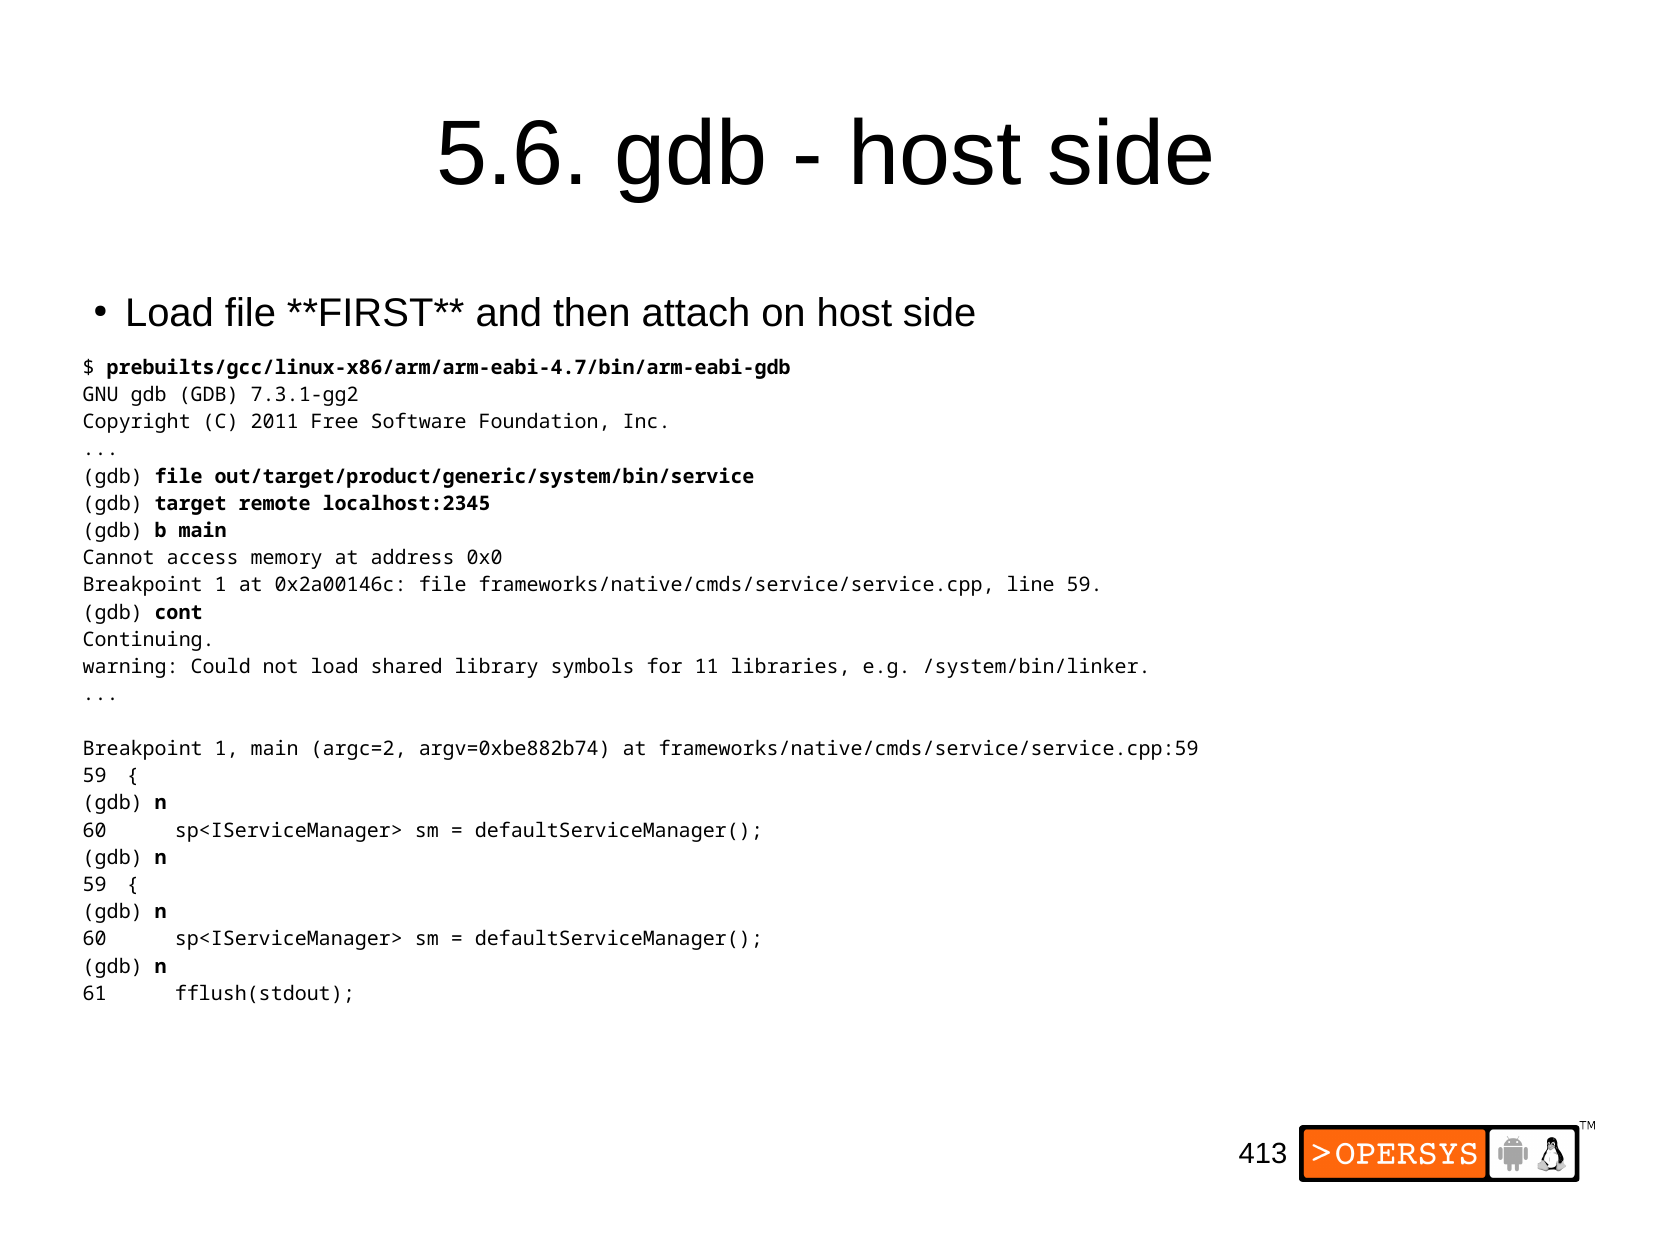

# 5.6. gdb - host side
Load file **FIRST** and then attach on host side
$ prebuilts/gcc/linux-x86/arm/arm-eabi-4.7/bin/arm-eabi-gdb
GNU gdb (GDB) 7.3.1-gg2
Copyright (C) 2011 Free Software Foundation, Inc.
...
(gdb) file out/target/product/generic/system/bin/service
(gdb) target remote localhost:2345
(gdb) b main
Cannot access memory at address 0x0
Breakpoint 1 at 0x2a00146c: file frameworks/native/cmds/service/service.cpp, line 59.
(gdb) cont
Continuing.
warning: Could not load shared library symbols for 11 libraries, e.g. /system/bin/linker.
...
Breakpoint 1, main (argc=2, argv=0xbe882b74) at frameworks/native/cmds/service/service.cpp:59
59	{
(gdb) n
60	 sp<IServiceManager> sm = defaultServiceManager();
(gdb) n
59	{
(gdb) n
60	 sp<IServiceManager> sm = defaultServiceManager();
(gdb) n
61	 fflush(stdout);